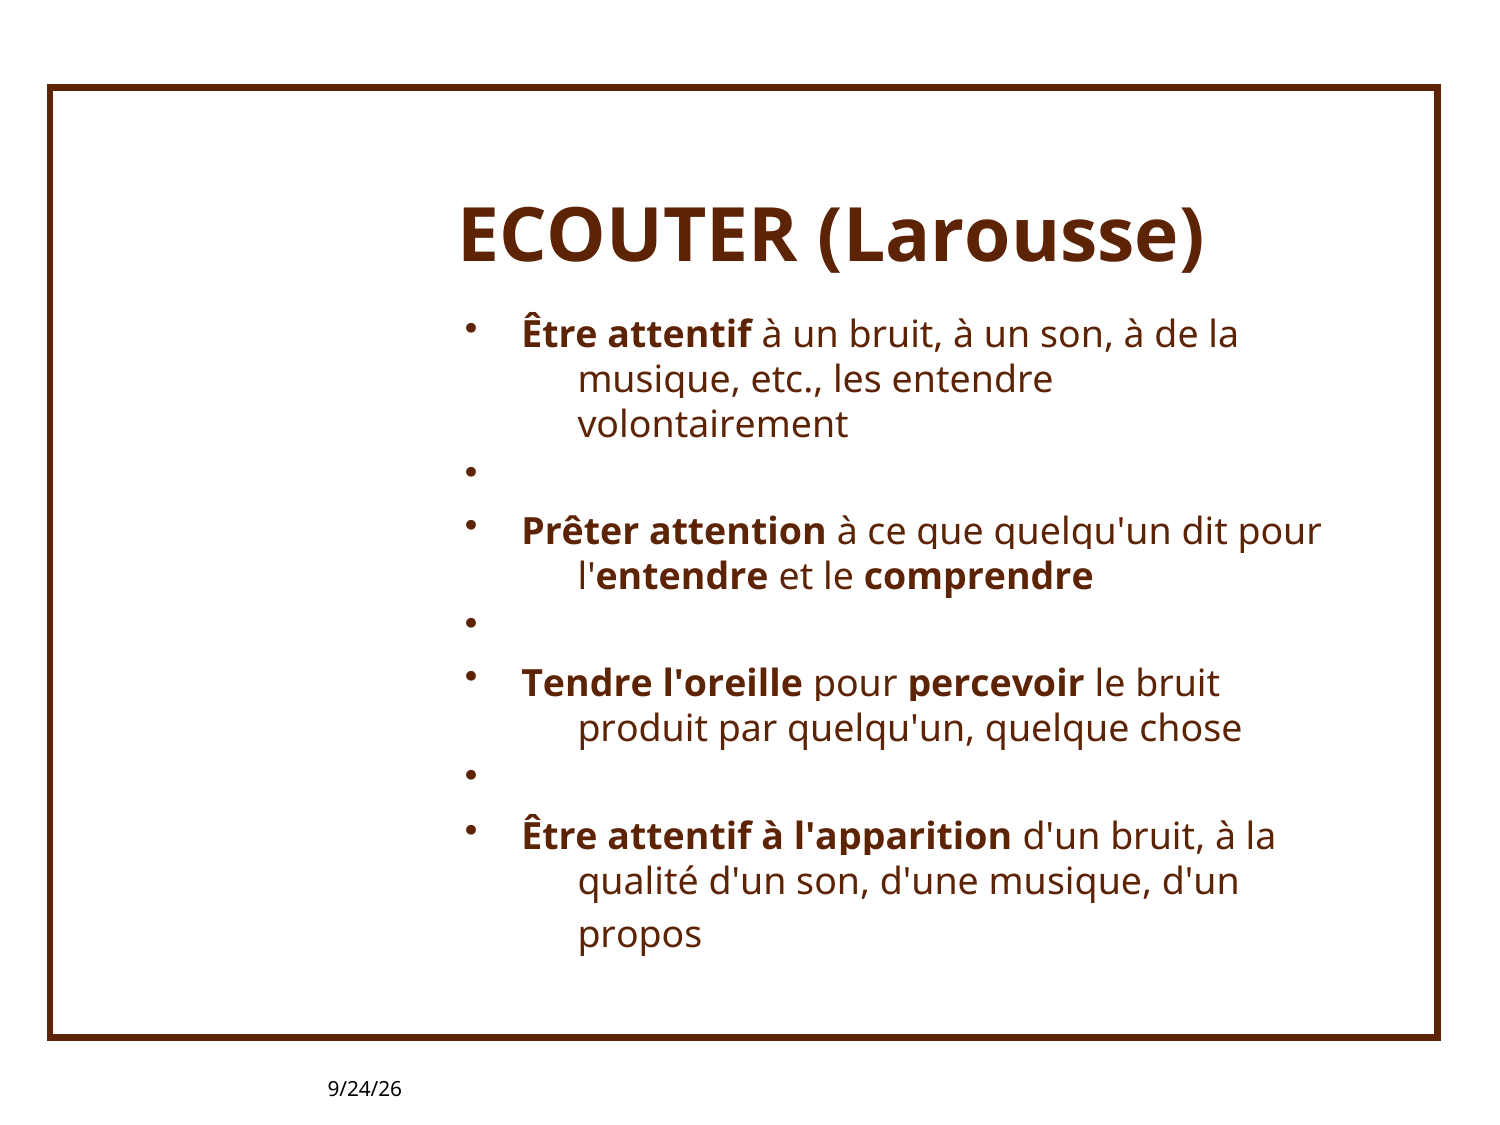

# ECOUTER (Larousse)
Être attentif à un bruit, à un son, à de la musique, etc., les entendre volontairement
Prêter attention à ce que quelqu'un dit pour l'entendre et le comprendre
Tendre l'oreille pour percevoir le bruit produit par quelqu'un, quelque chose
Être attentif à l'apparition d'un bruit, à la qualité d'un son, d'une musique, d'un propos